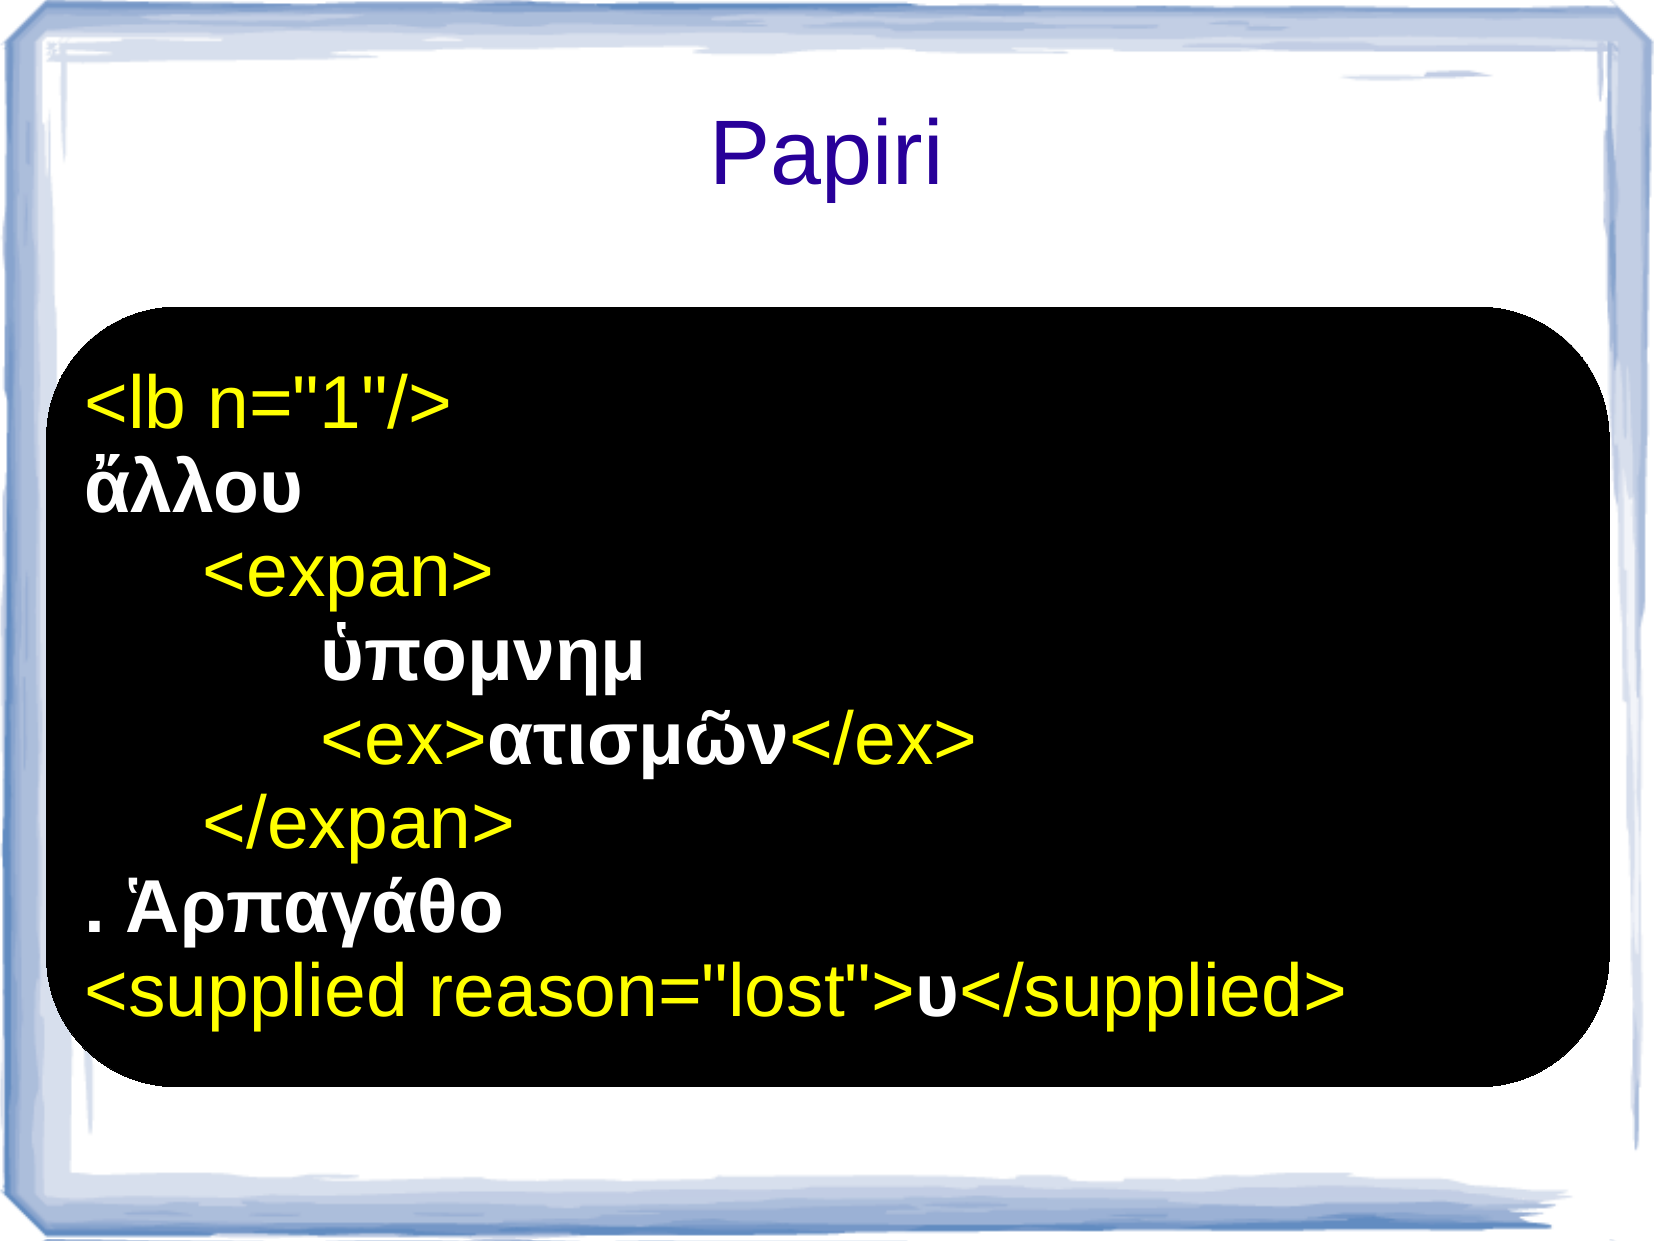

# Papiri
<lb n="1"/>
ἄλλου
	<expan>
		ὑπομνημ
		<ex>ατισμῶν</ex>
	</expan>
. Ἁρπαγάθο
<supplied reason="lost">υ</supplied>